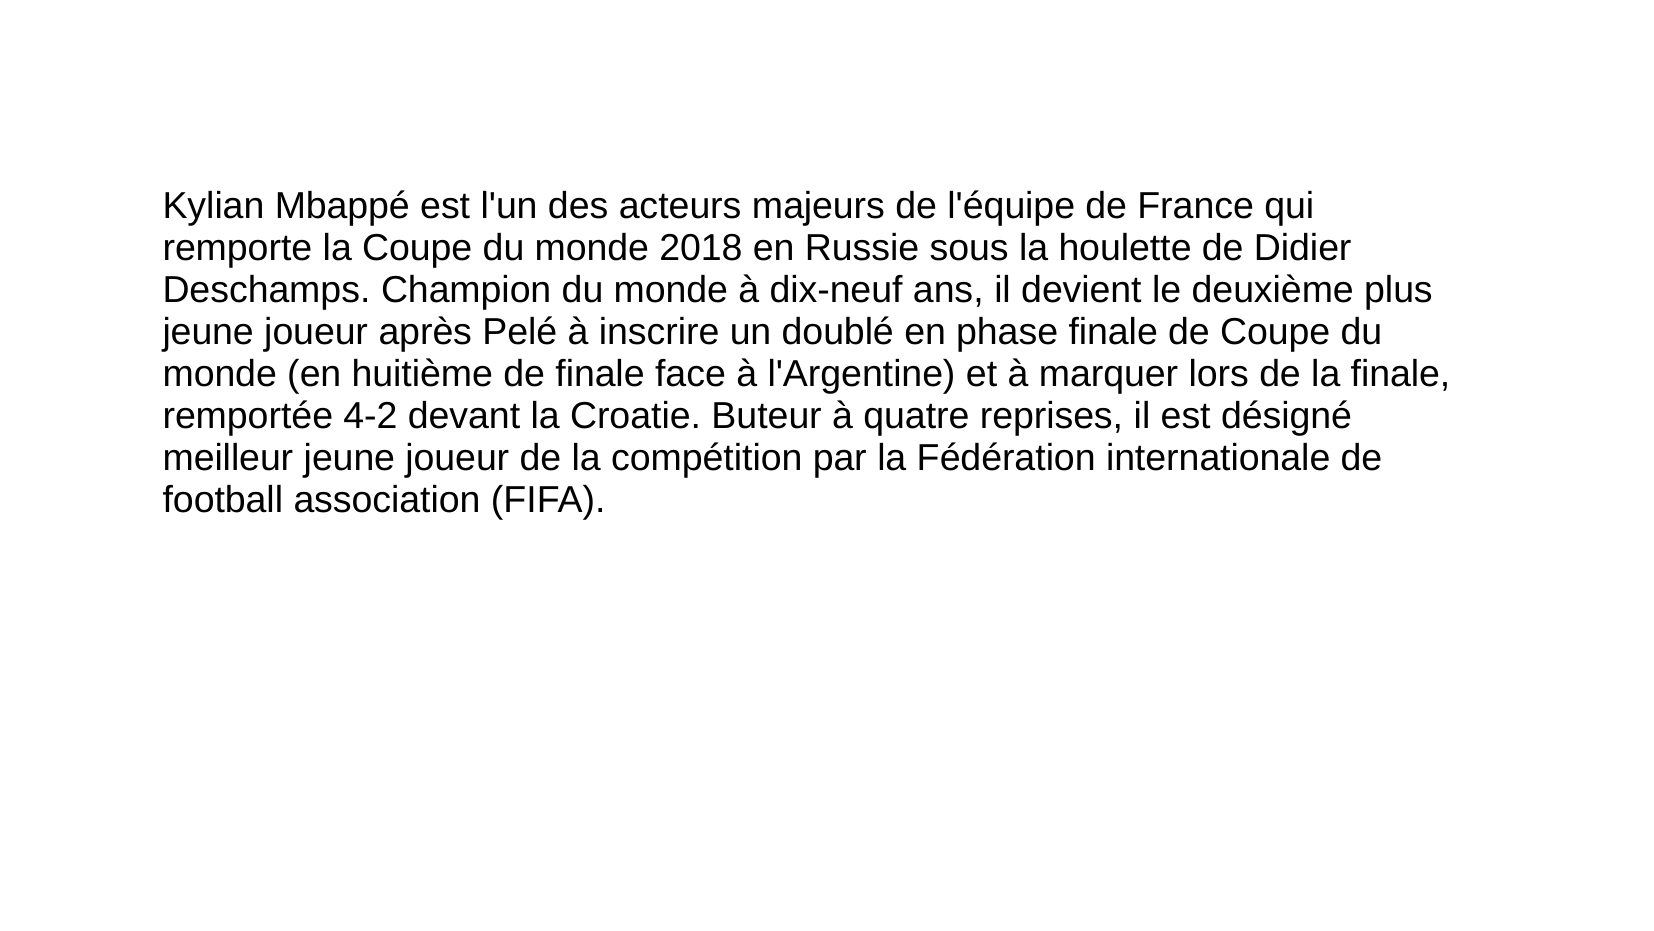

Kylian Mbappé est l'un des acteurs majeurs de l'équipe de France qui remporte la Coupe du monde 2018 en Russie sous la houlette de Didier Deschamps. Champion du monde à dix-neuf ans, il devient le deuxième plus jeune joueur après Pelé à inscrire un doublé en phase finale de Coupe du monde (en huitième de finale face à l'Argentine) et à marquer lors de la finale, remportée 4-2 devant la Croatie. Buteur à quatre reprises, il est désigné meilleur jeune joueur de la compétition par la Fédération internationale de football association (FIFA).